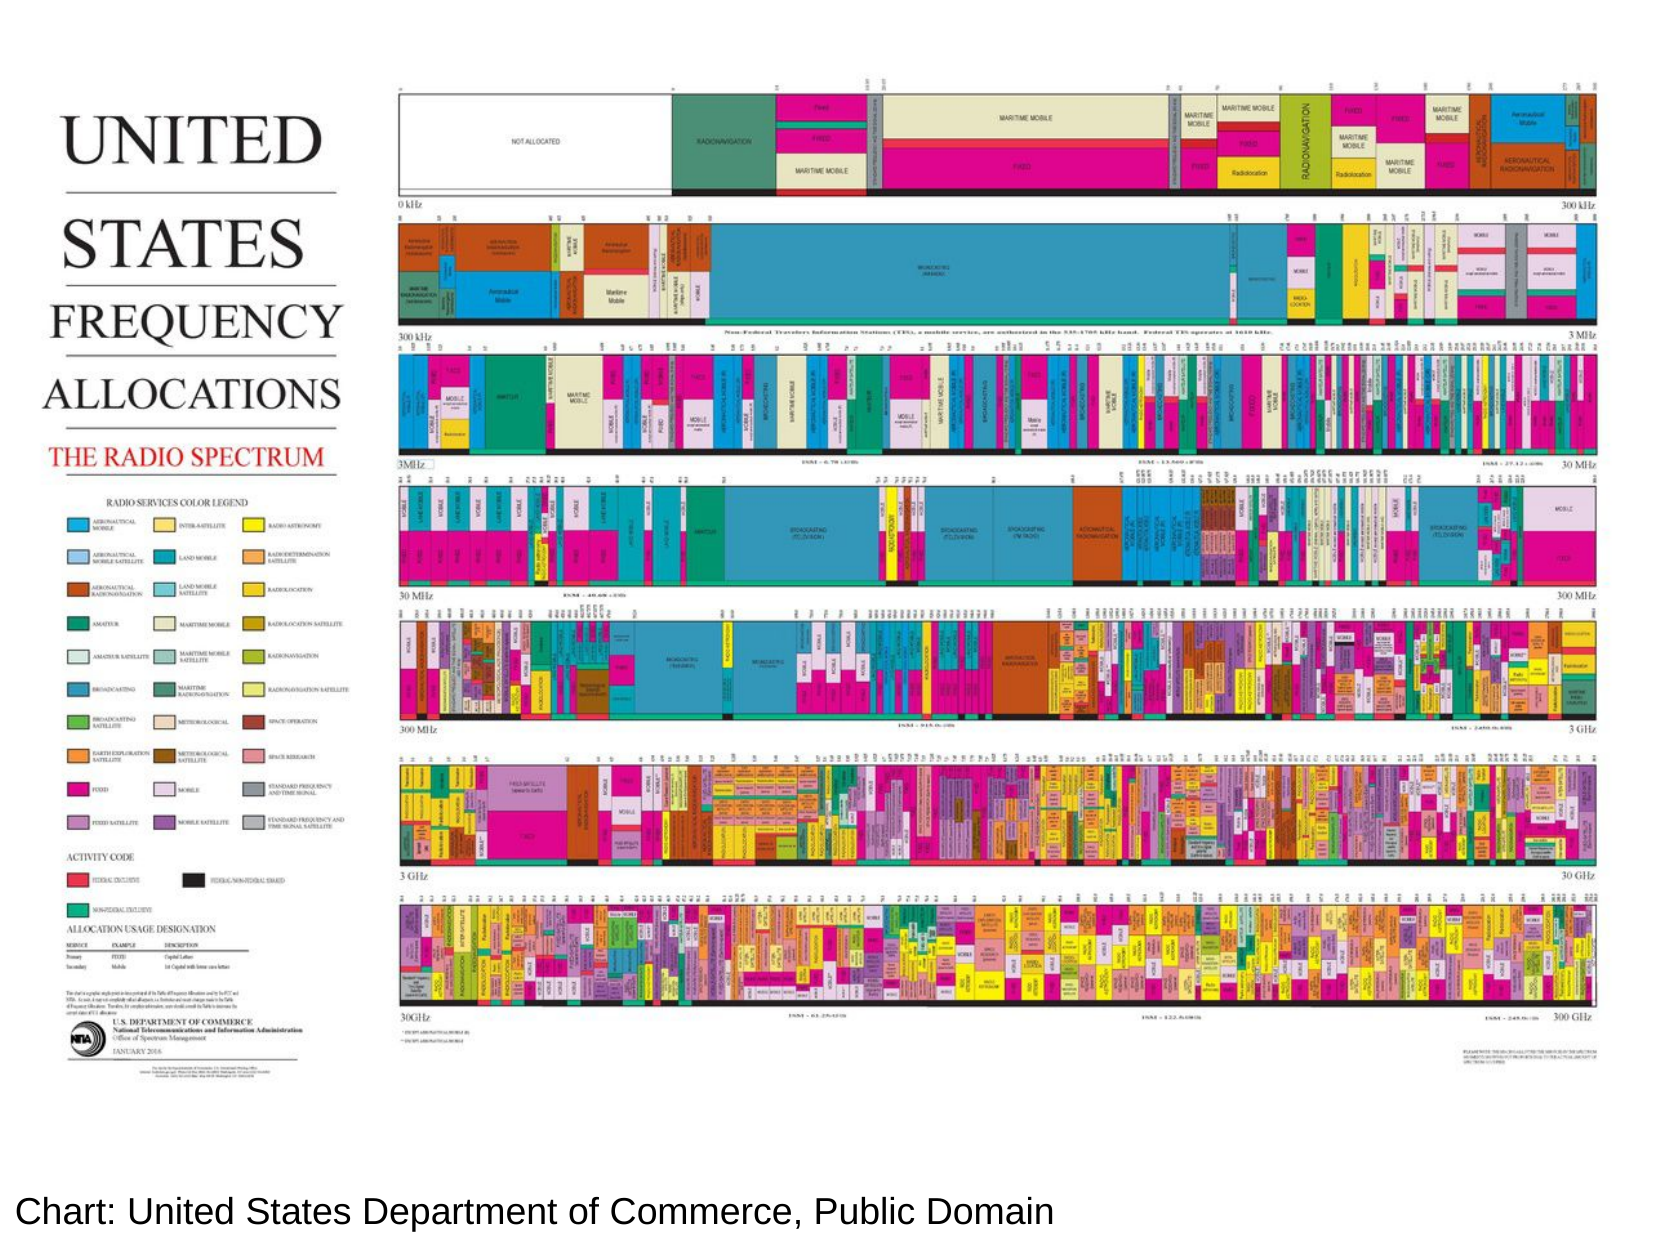

Chart: United States Department of Commerce, Public Domain